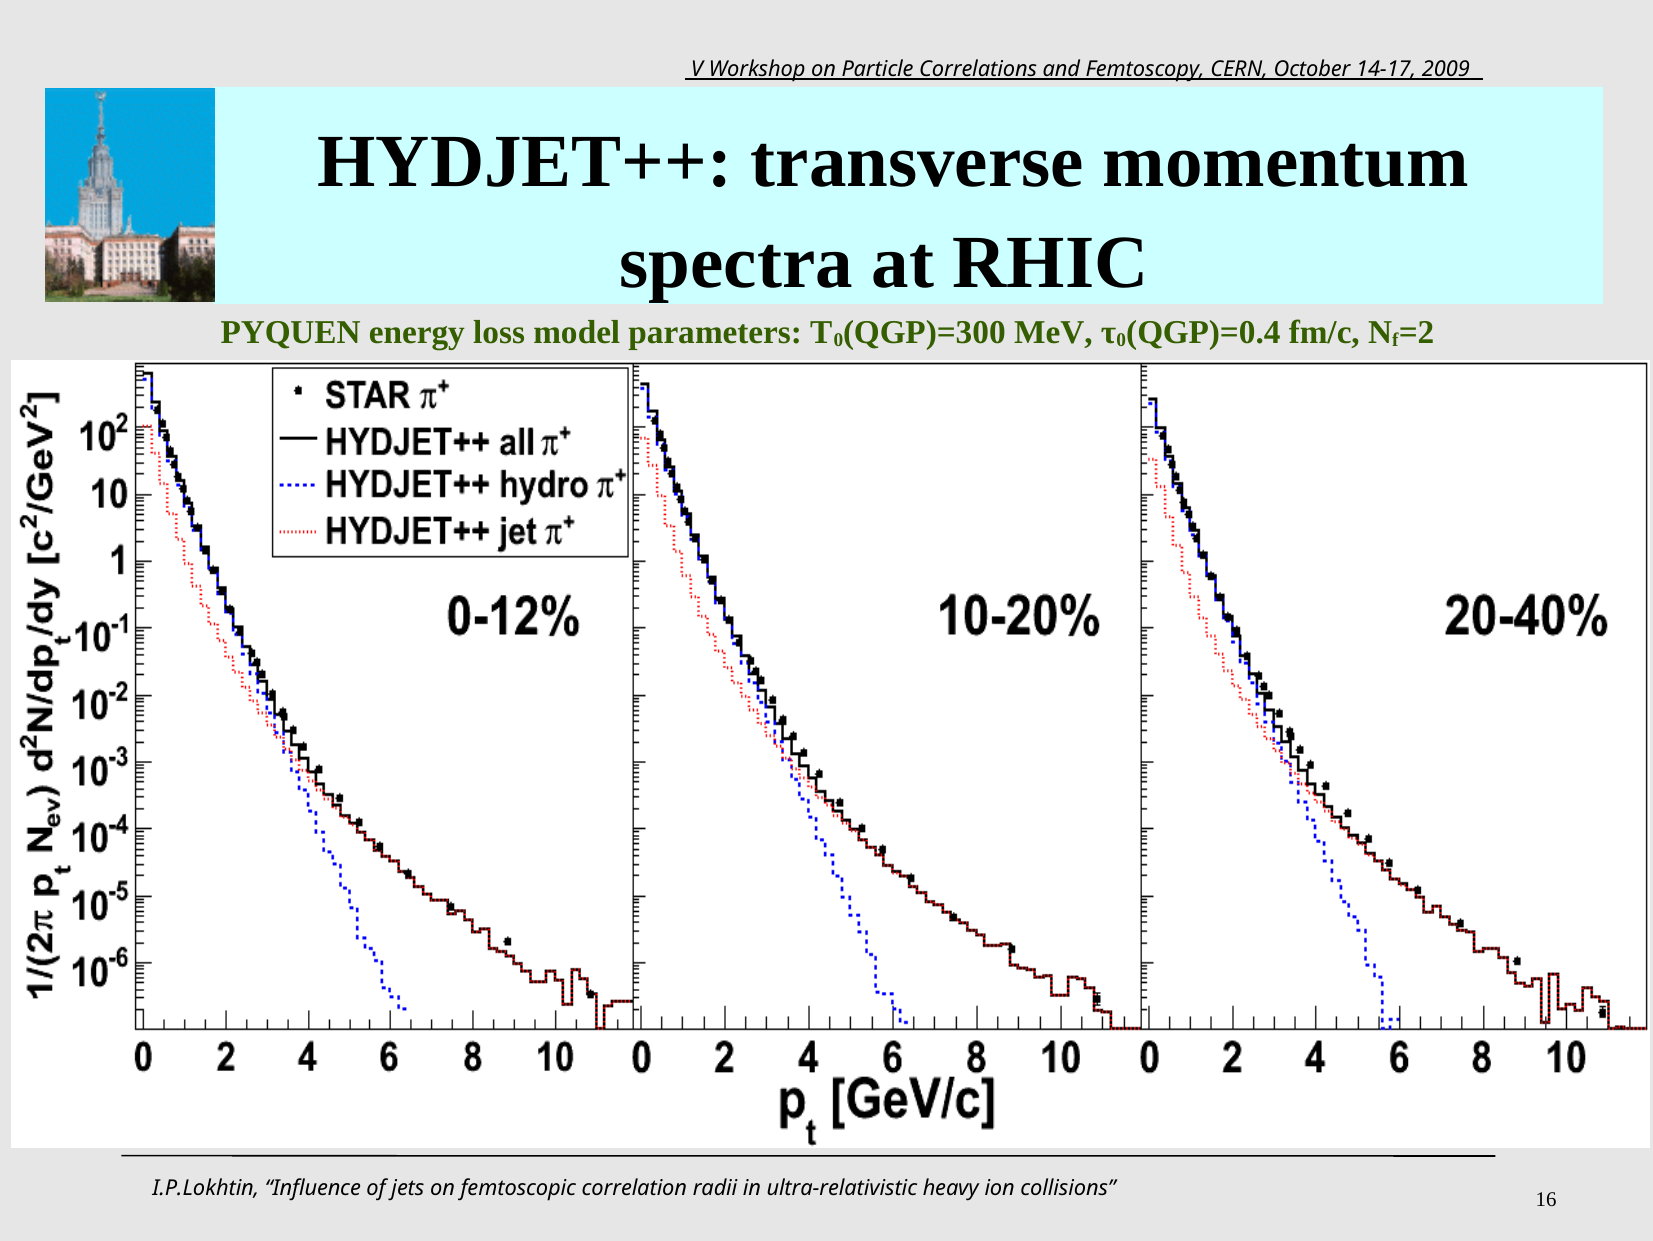

# HYDJET++: transverse momentum spectra at RHIC
PYQUEN energy loss model parameters: T0(QGP)=300 MeV, τ0(QGP)=0.4 fm/c, Nf=2